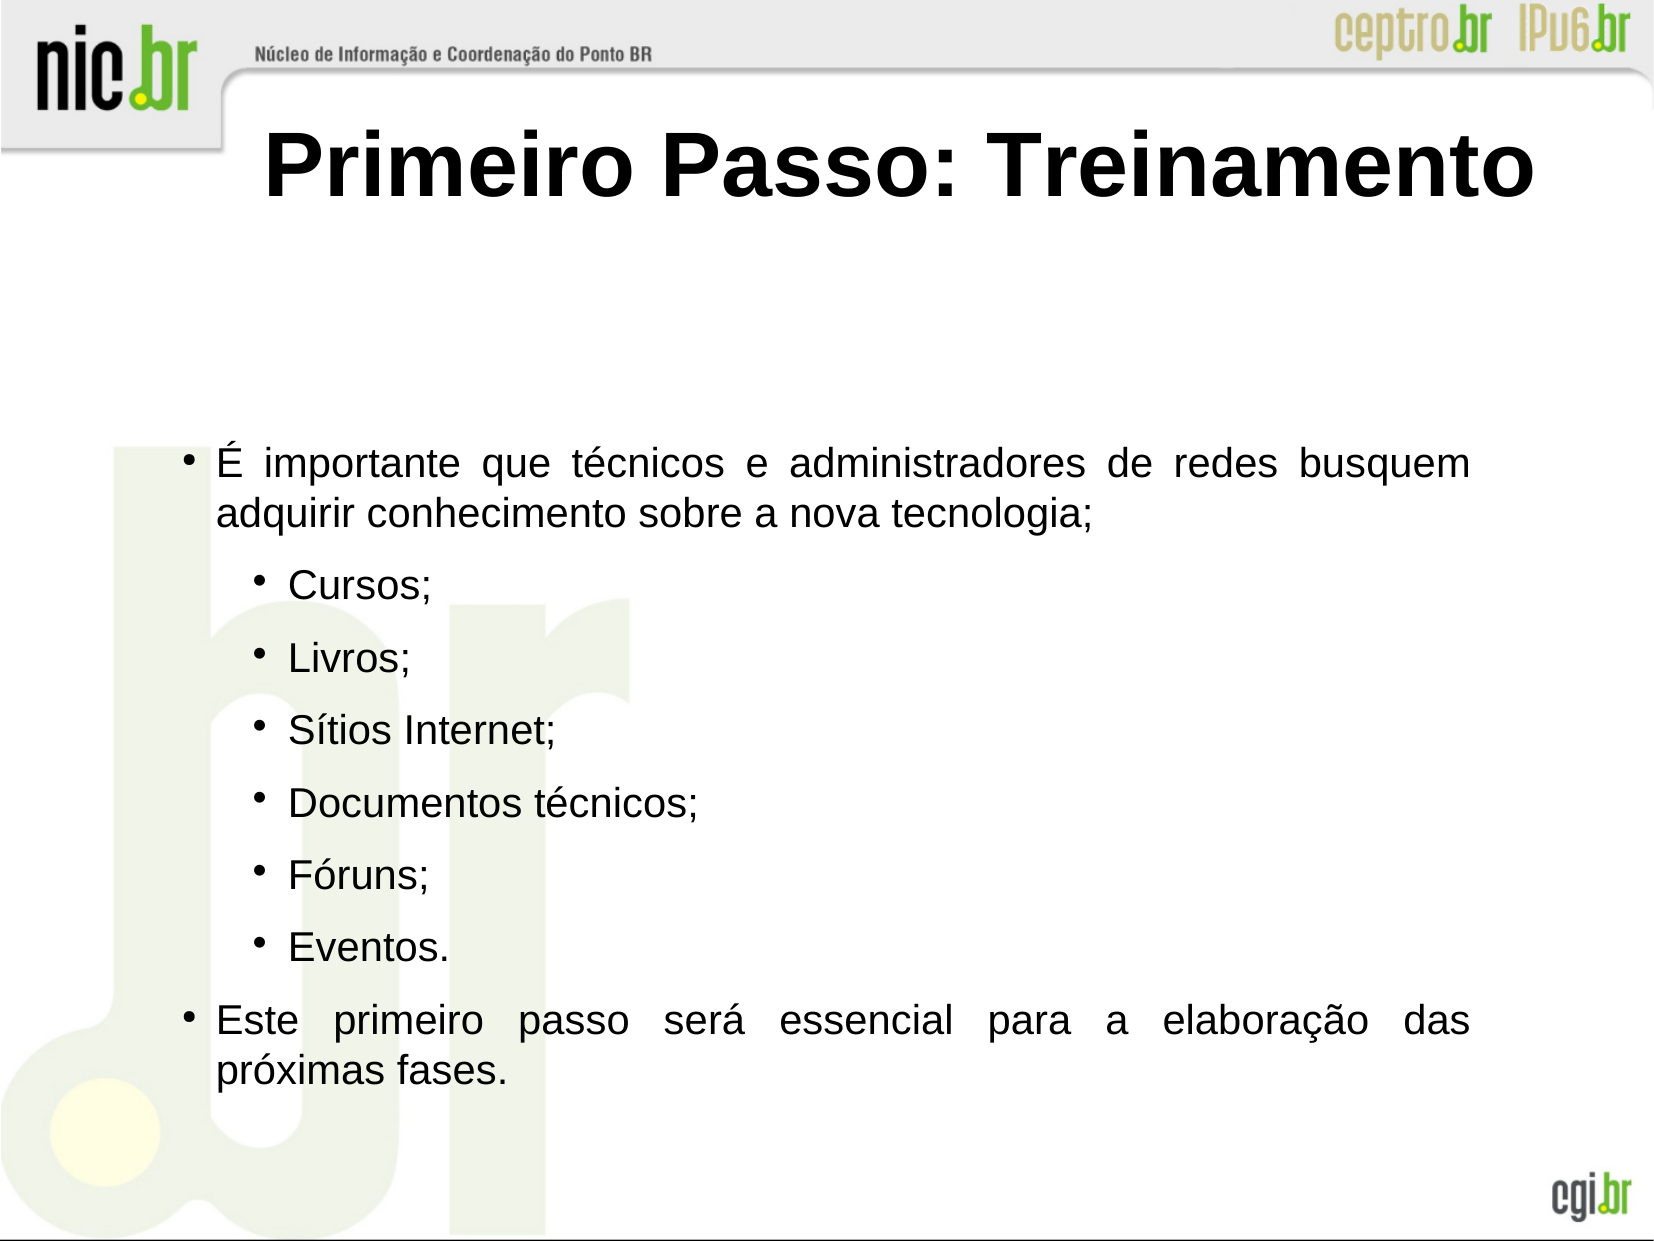

Primeiro Passo: Treinamento
É importante que técnicos e administradores de redes busquem adquirir conhecimento sobre a nova tecnologia;
Cursos;
Livros;
Sítios Internet;
Documentos técnicos;
Fóruns;
Eventos.
Este primeiro passo será essencial para a elaboração das próximas fases.